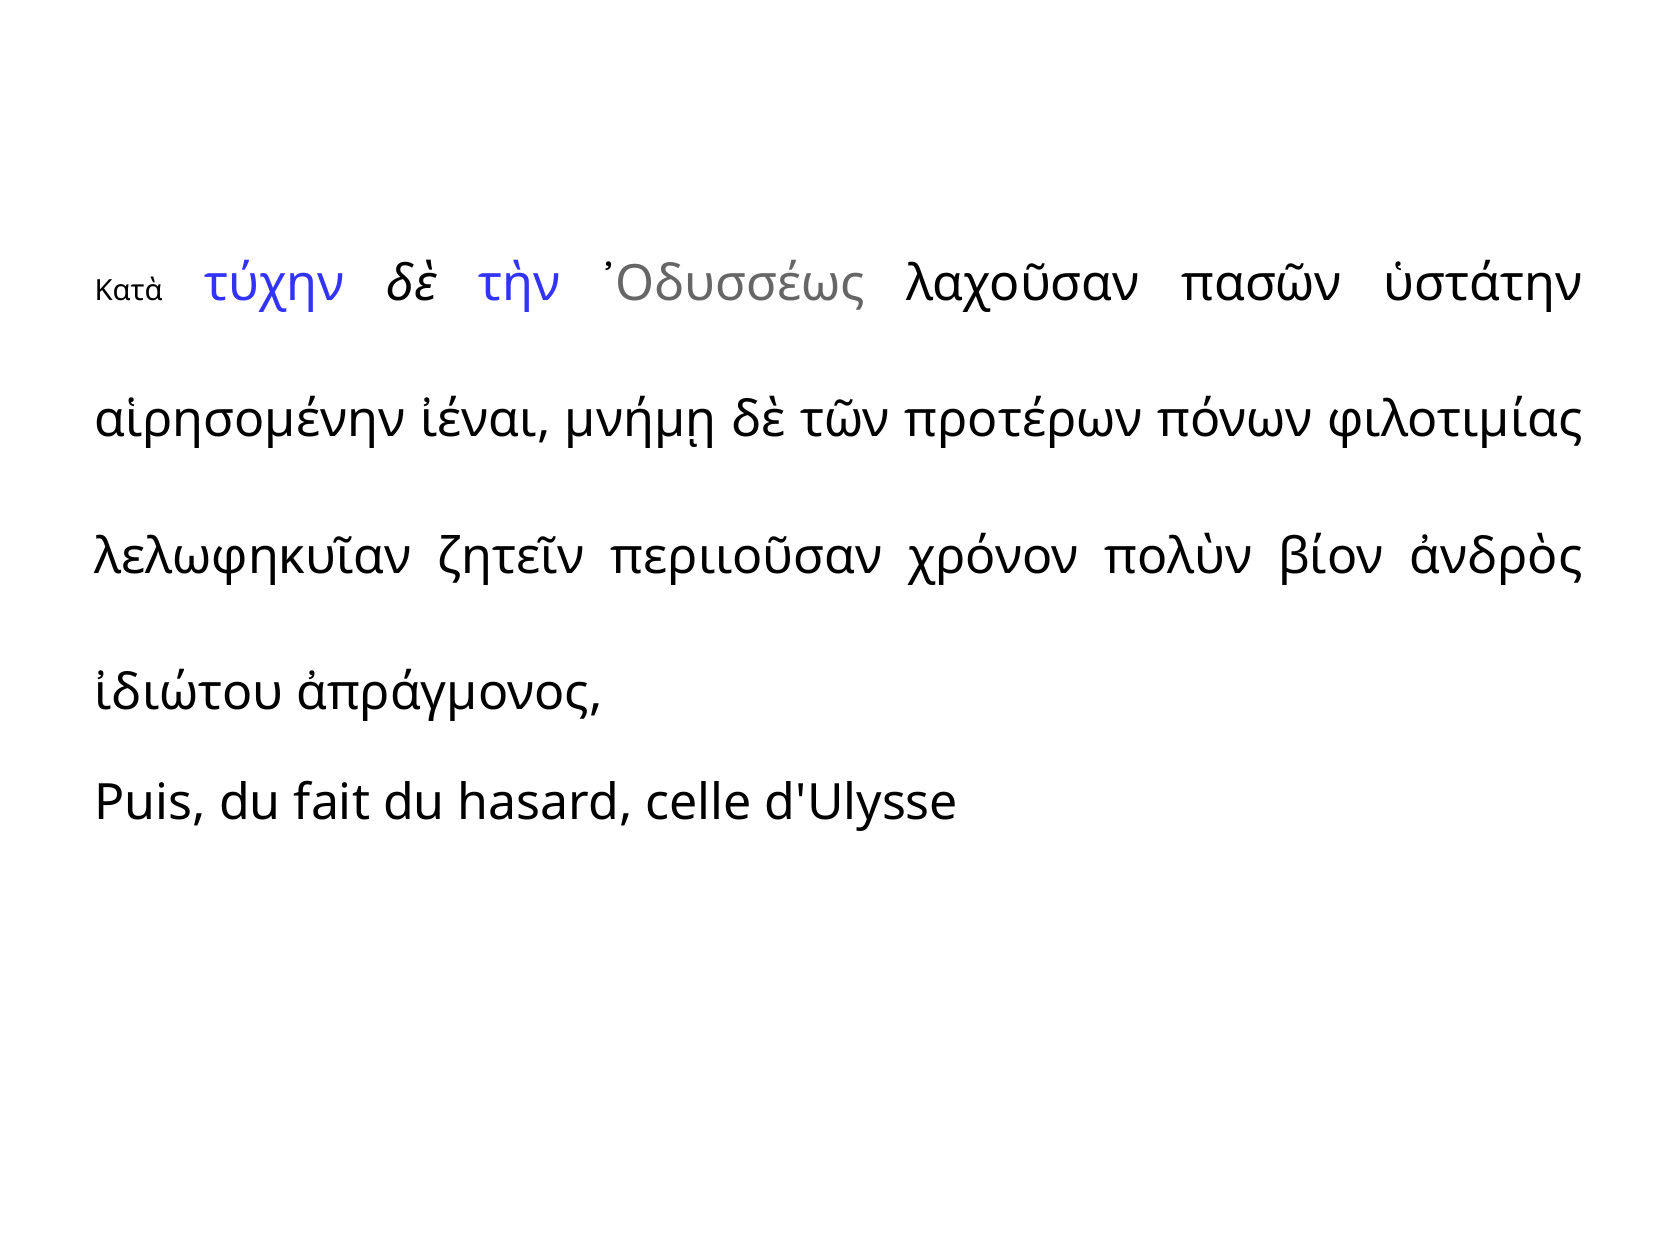

# Κατὰ τύχην δὲ τὴν ᾿Οδυσσέως λαχοῦσαν πασῶν ὑστάτην αἱρησομένην ἰέναι, μνήμῃ δὲ τῶν προτέρων πόνων φιλοτιμίας λελωφηκυῖαν ζητεῖν περιιοῦσαν χρόνον πολὺν βίον ἀνδρὸς ἰδιώτου ἀπράγμονος,
Puis, du fait du hasard, celle d'Ulysse